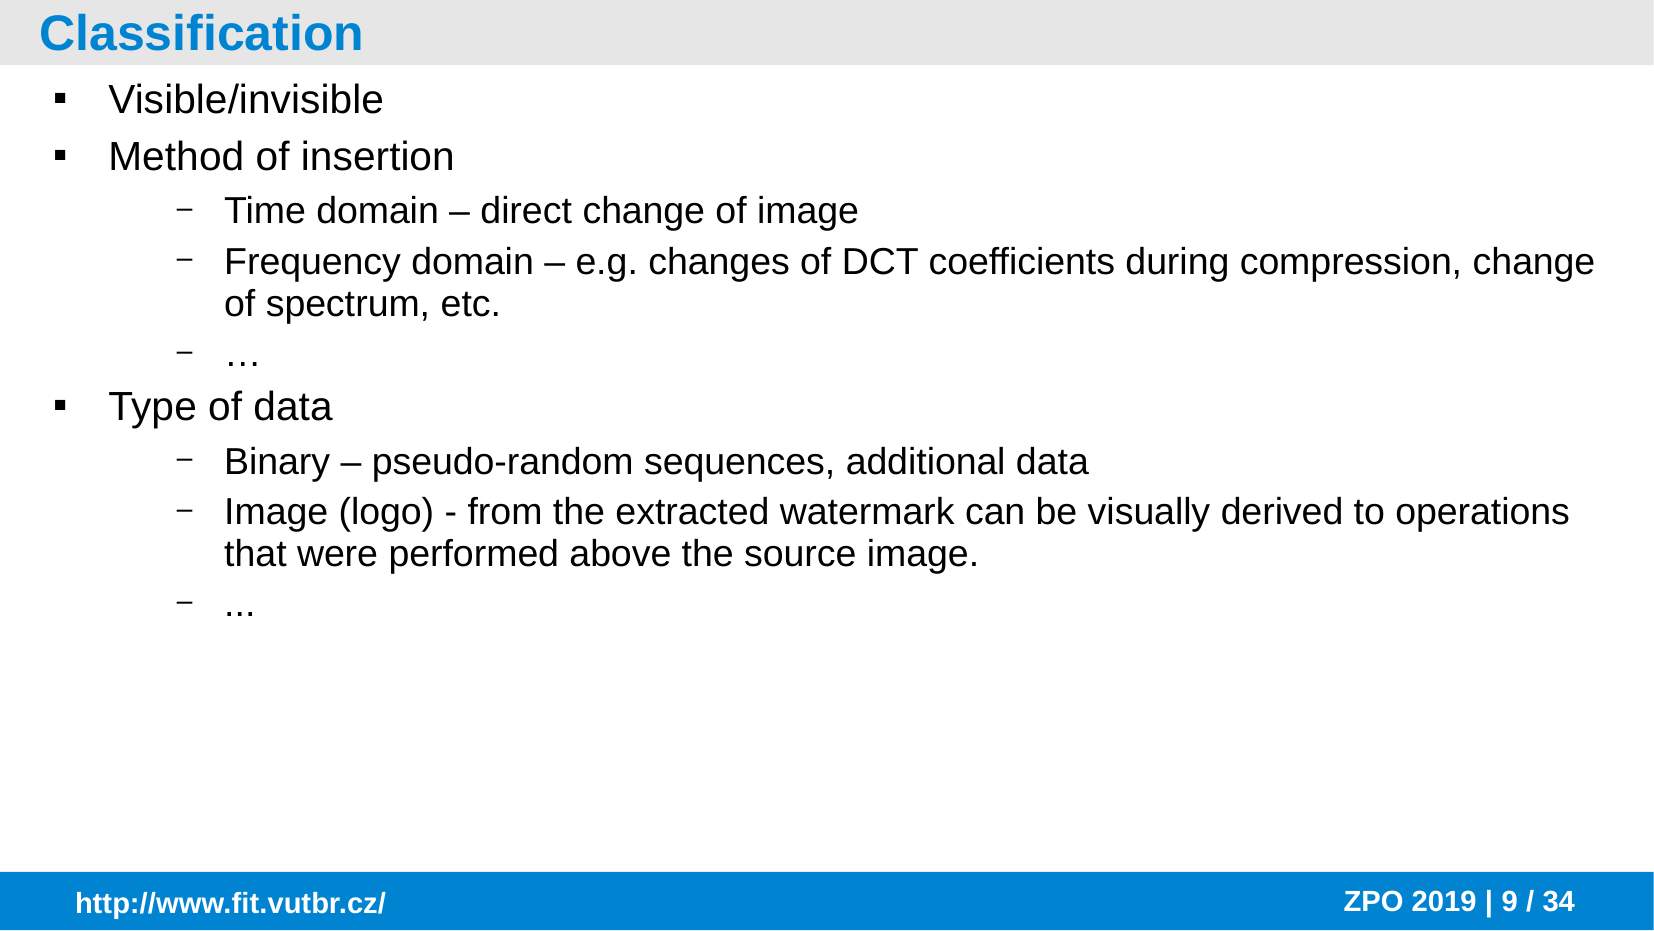

# Classification
Visible/invisible
Method of insertion
Time domain – direct change of image
Frequency domain – e.g. changes of DCT coefficients during compression, change of spectrum, etc.
…
Type of data
Binary – pseudo-random sequences, additional data
Image (logo) - from the extracted watermark can be visually derived to operations that were performed above the source image.
...